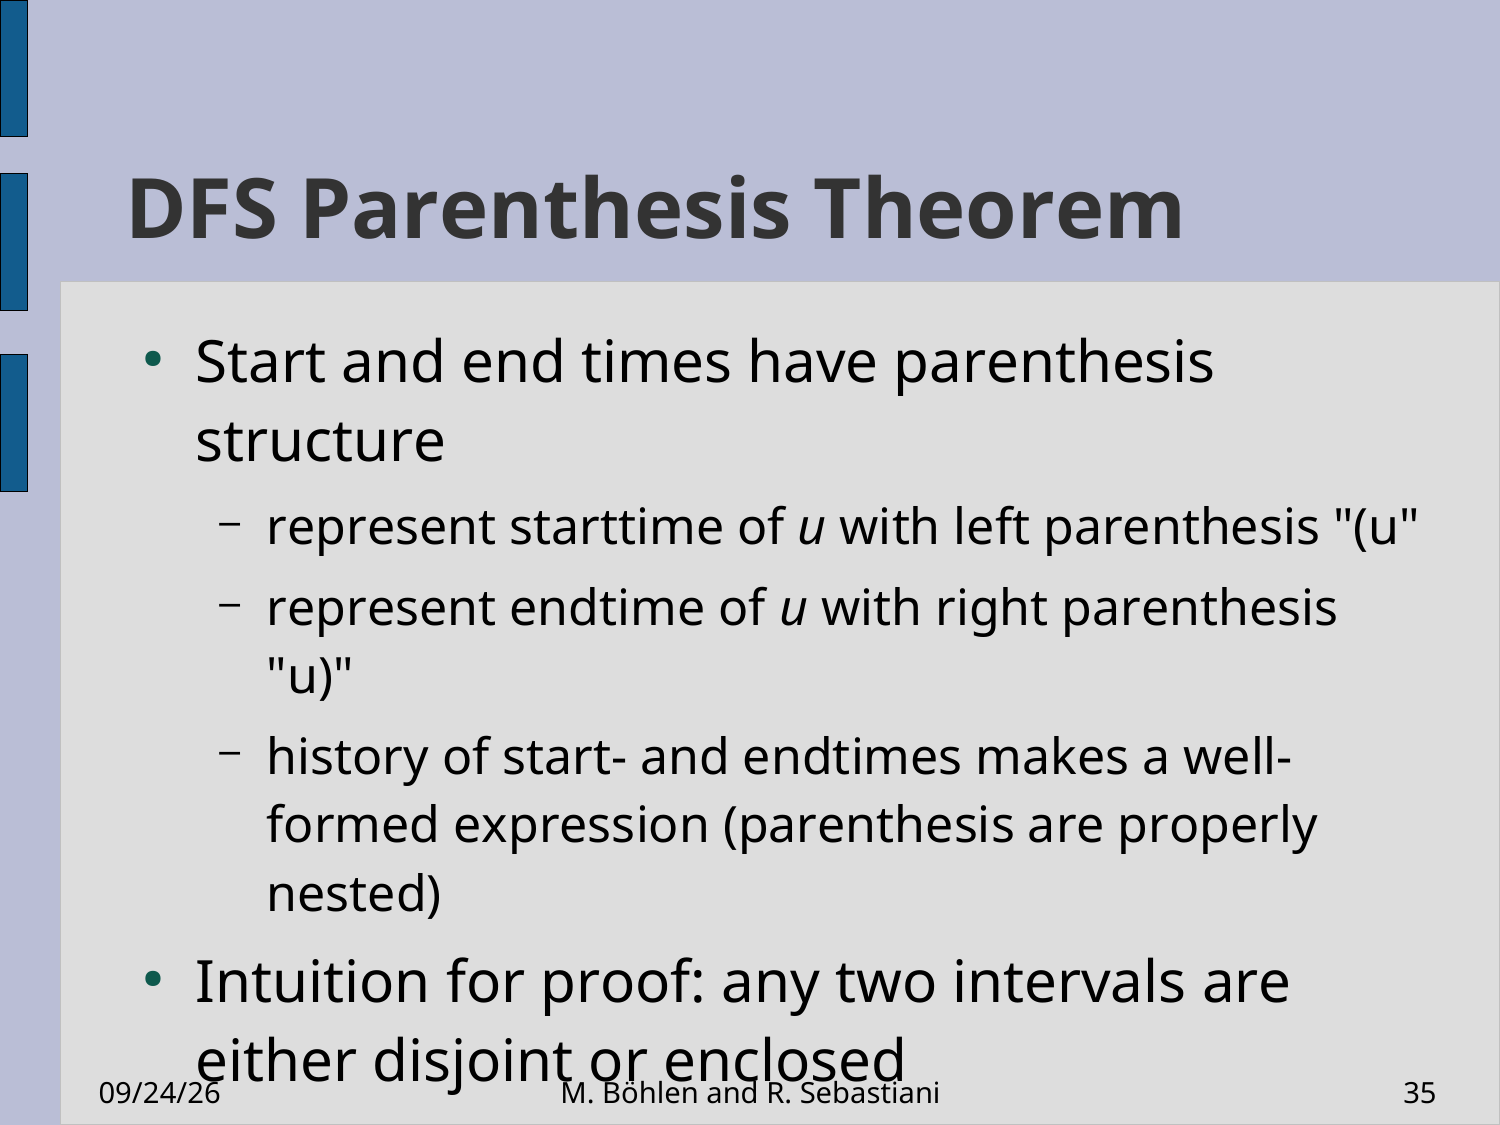

# DFS Parenthesis Theorem
Start and end times have parenthesis structure
represent starttime of u with left parenthesis "(u"
represent endtime of u with right parenthesis "u)"
history of start- and endtimes makes a well-formed expression (parenthesis are properly nested)
Intuition for proof: any two intervals are either disjoint or enclosed
Overlaping intervals would mean finishing ancestor, before finishing descendant or starting descendant without starting ancestor
M. Böhlen and R. Sebastiani
35